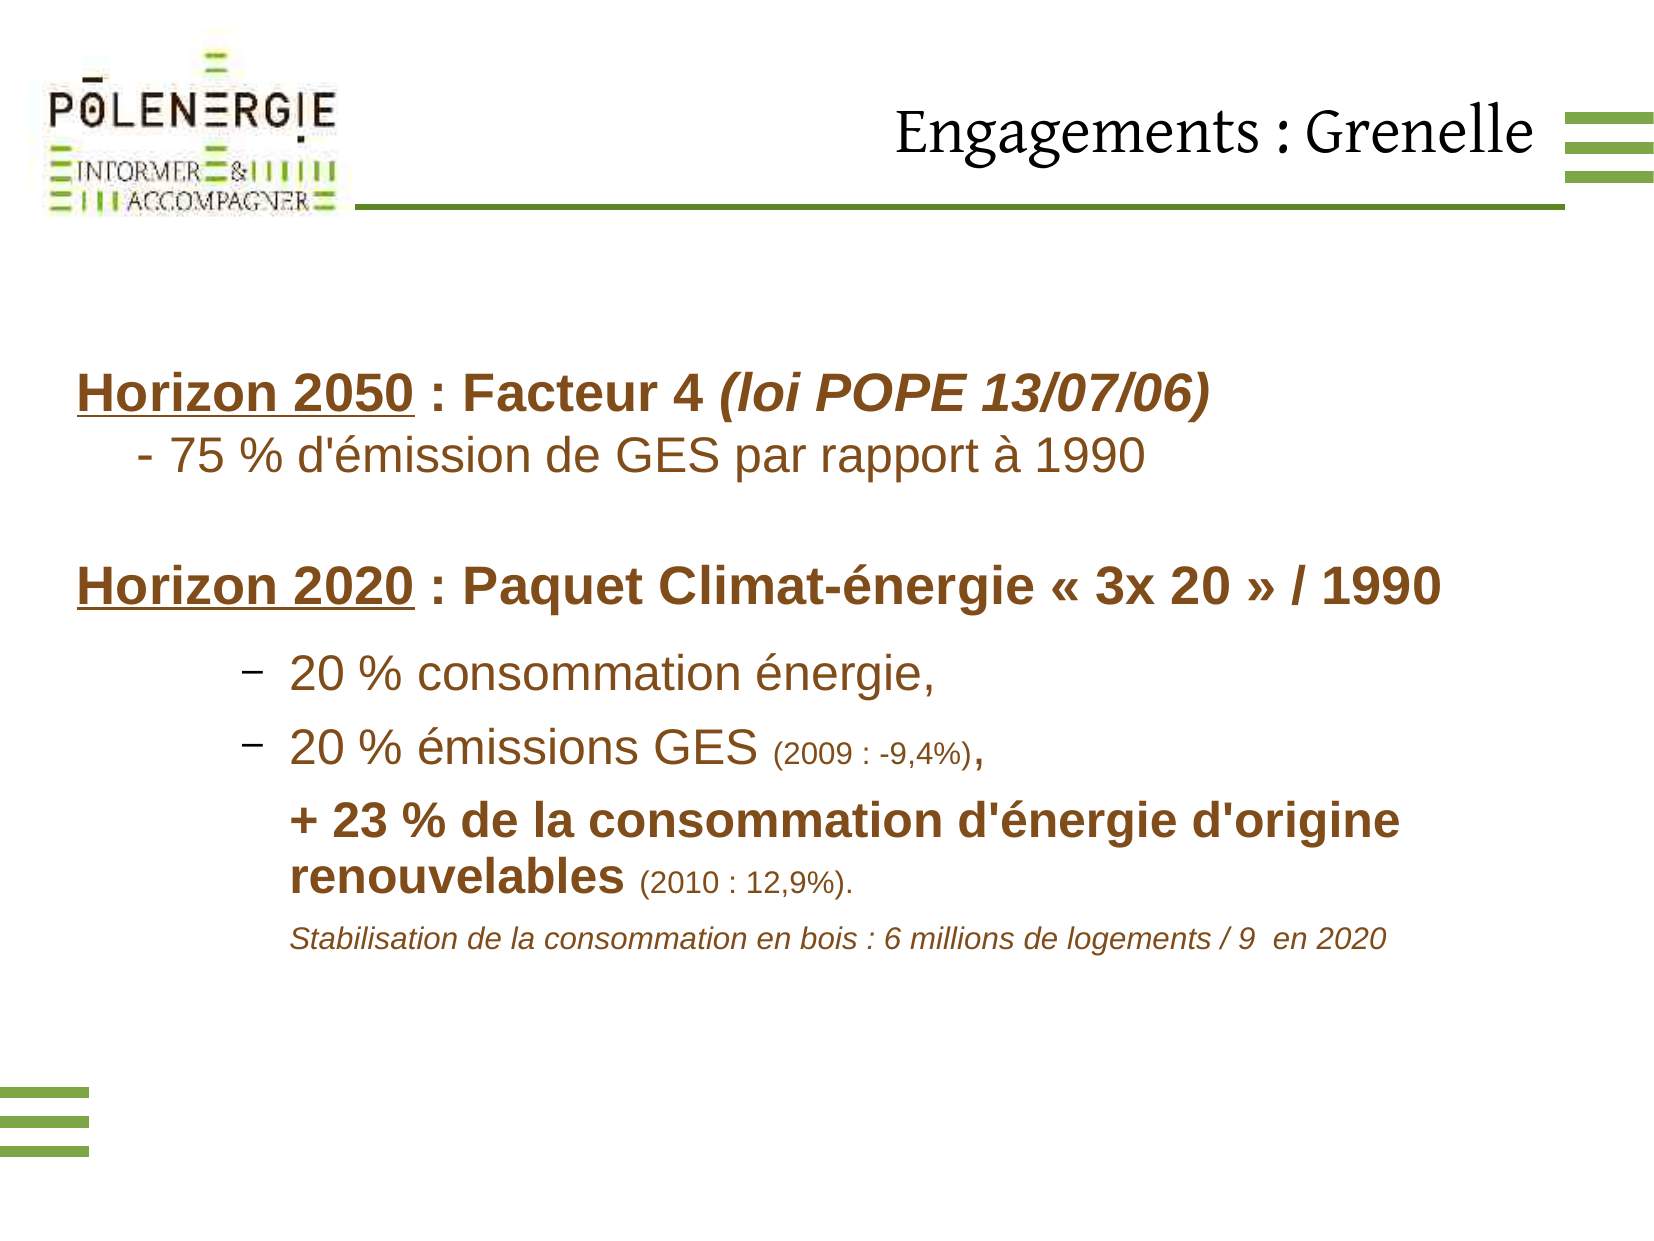

# Engagements : Grenelle
Horizon 2050 : Facteur 4 (loi POPE 13/07/06)
 - 75 % d'émission de GES par rapport à 1990
Horizon 2020 : Paquet Climat-énergie « 3x 20 » / 1990
20 % consommation énergie,
20 % émissions GES (2009 : -9,4%),
+ 23 % de la consommation d'énergie d'origine renouvelables (2010 : 12,9%).
Stabilisation de la consommation en bois : 6 millions de logements / 9 en 2020